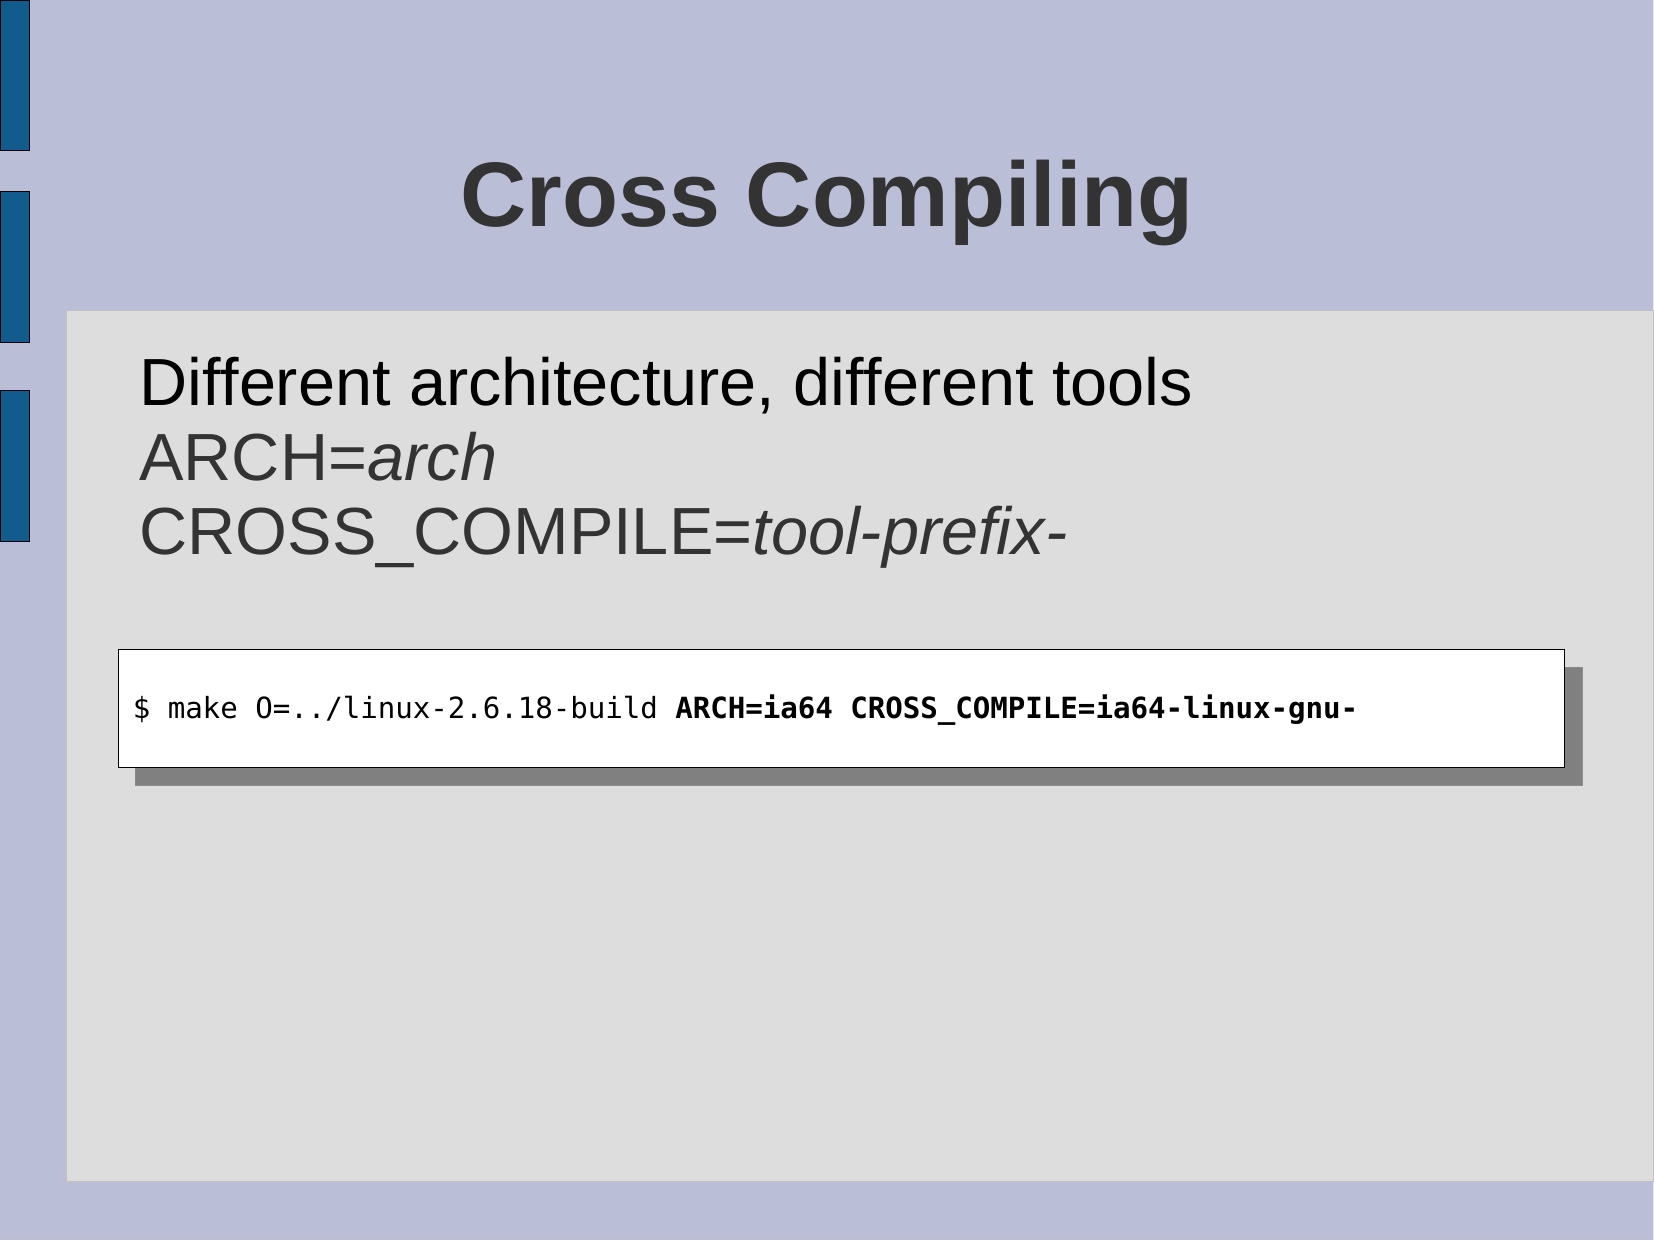

# Cross Compiling
Different architecture, different tools
ARCH=arch
CROSS_COMPILE=tool-prefix-
$ make O=../linux-2.6.18-build ARCH=ia64 CROSS_COMPILE=ia64-linux-gnu-